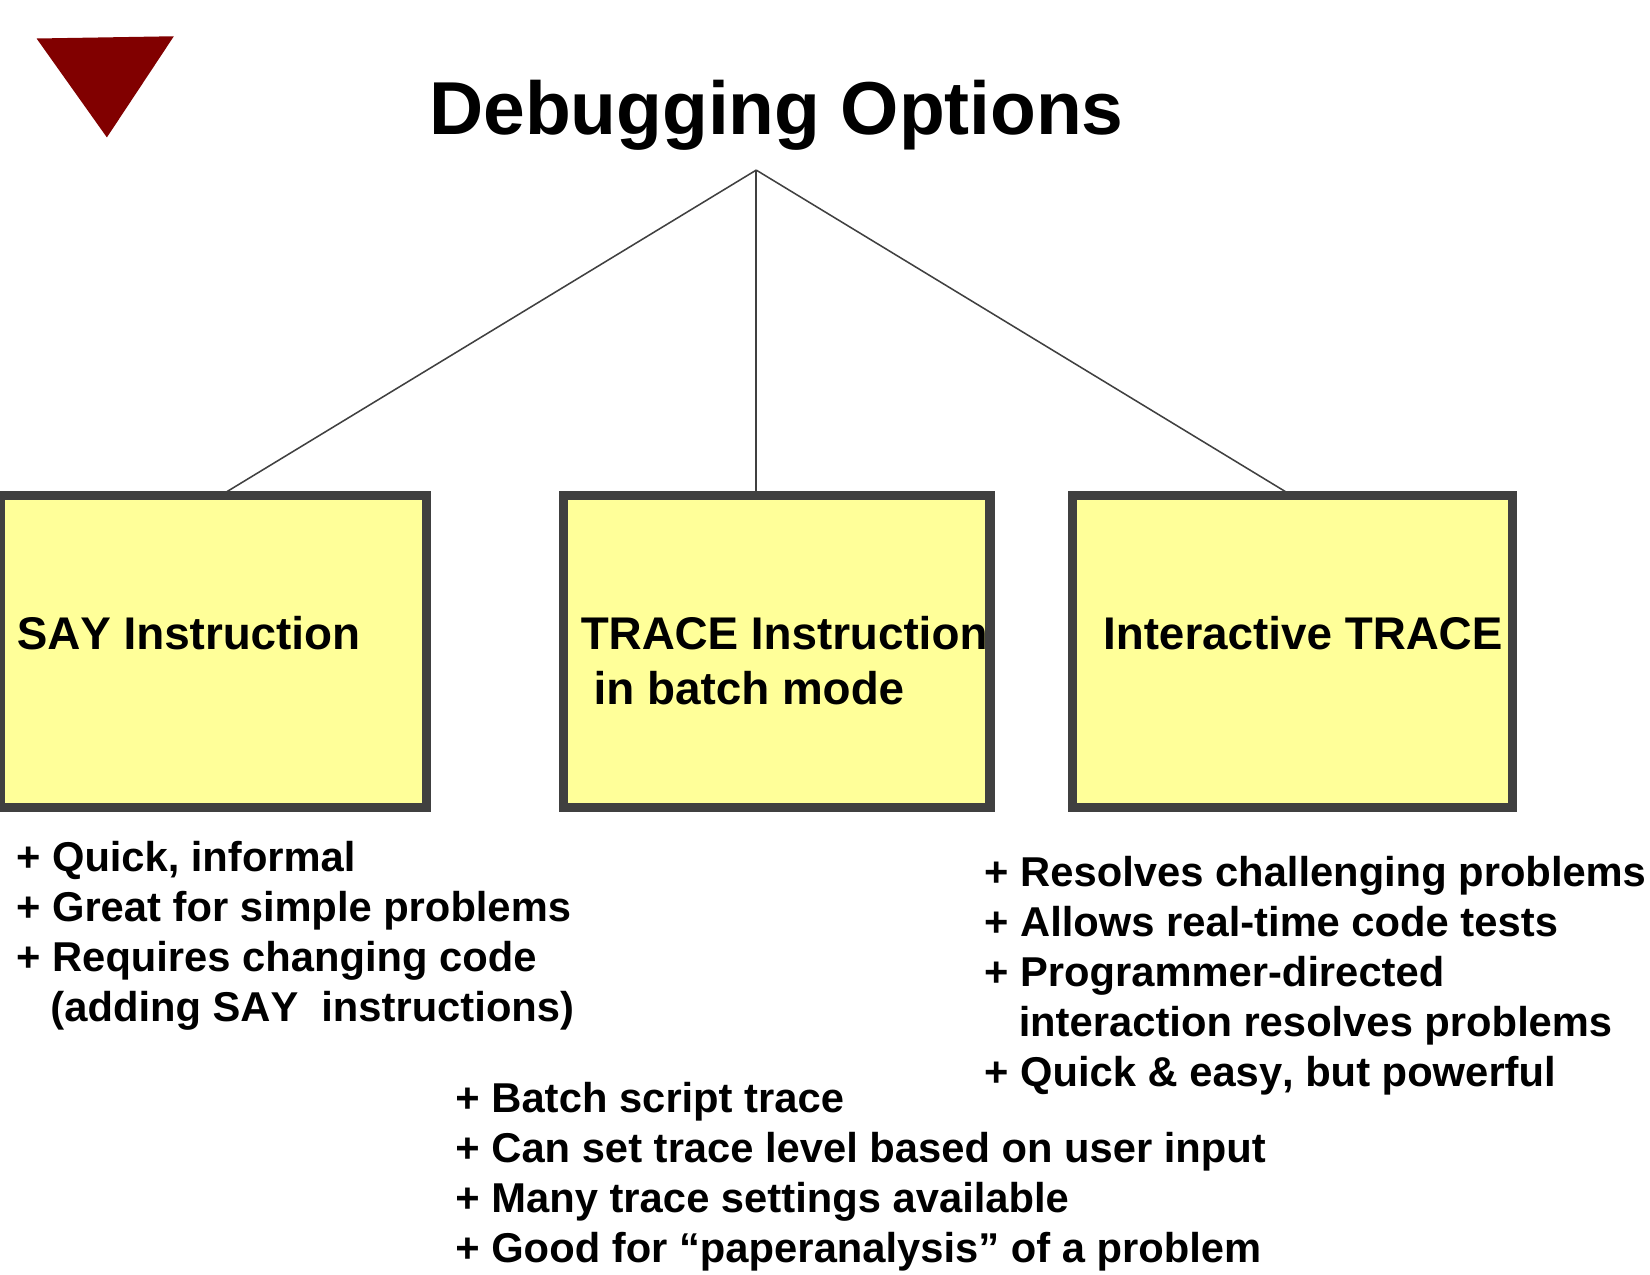

Debugging Options
SAY Instruction
TRACE Instruction
 in batch mode
Interactive TRACE
+ Quick, informal
+ Great for simple problems
+ Requires changing code
 (adding SAY instructions)
+ Resolves challenging problems
+ Allows real-time code tests
+ Programmer-directed
 interaction resolves problems
+ Quick & easy, but powerful
+ Batch script trace
+ Can set trace level based on user input
+ Many trace settings available
+ Good for “paperanalysis” of a problem